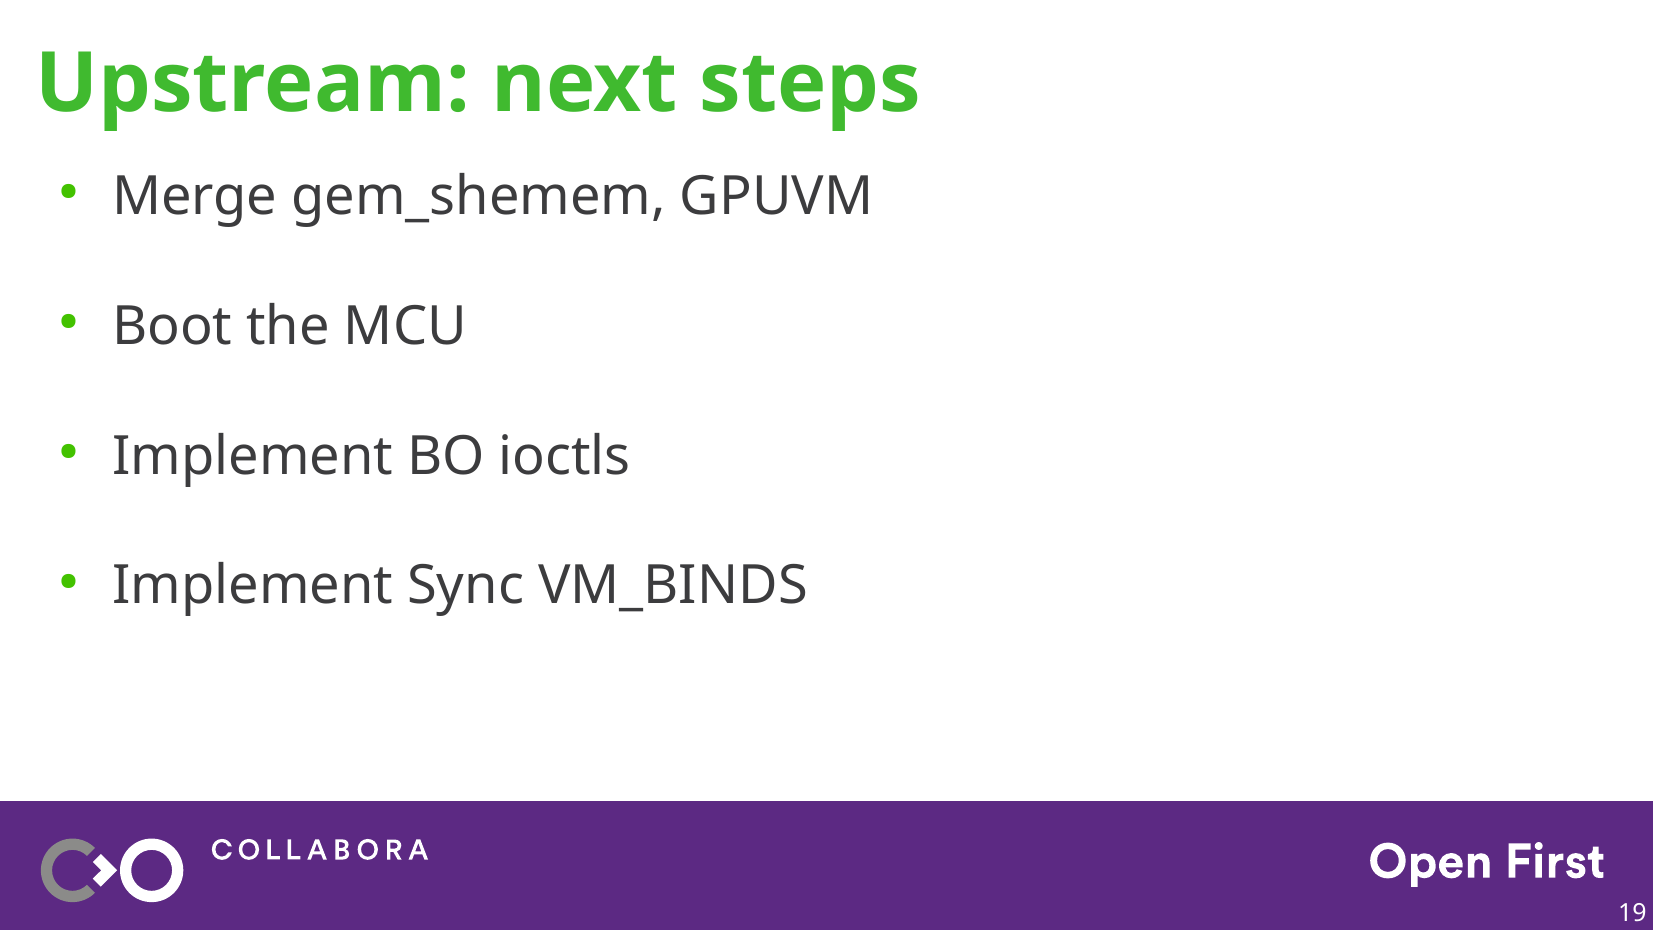

# Upstream: next steps
Merge gem_shemem, GPUVM
Boot the MCU
Implement BO ioctls
Implement Sync VM_BINDS